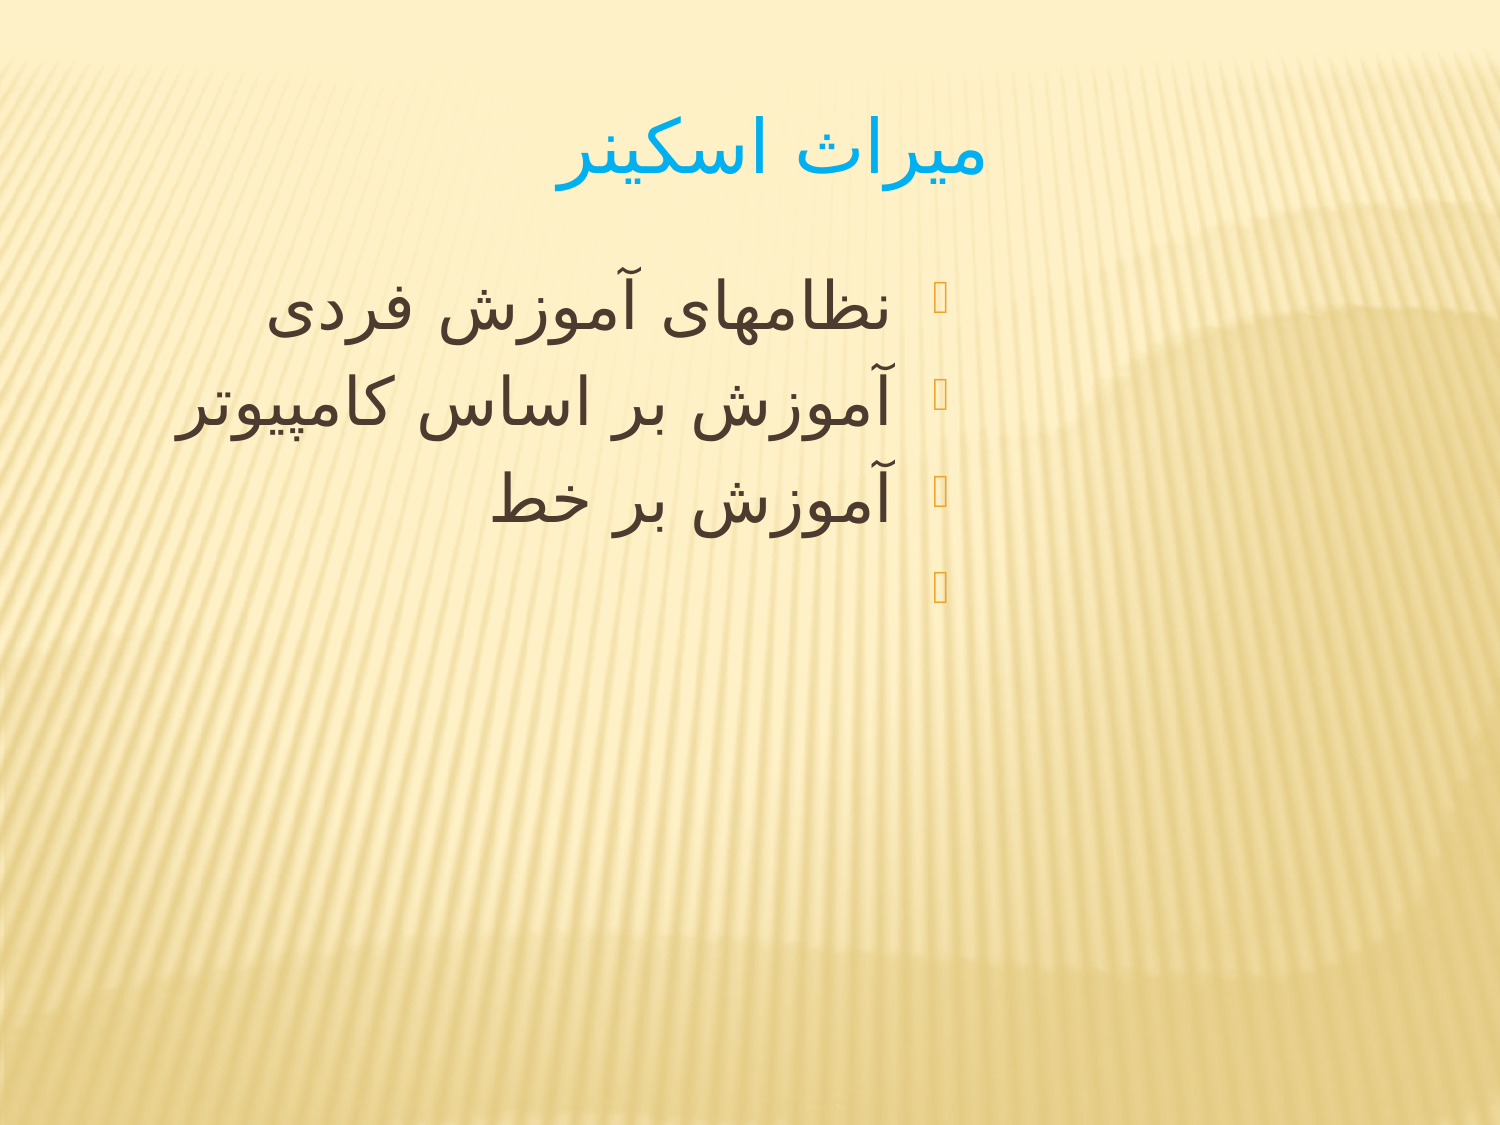

# میراث اسکینر
نظامهای آموزش فردی
آموزش بر اساس کامپیوتر
آموزش بر خط